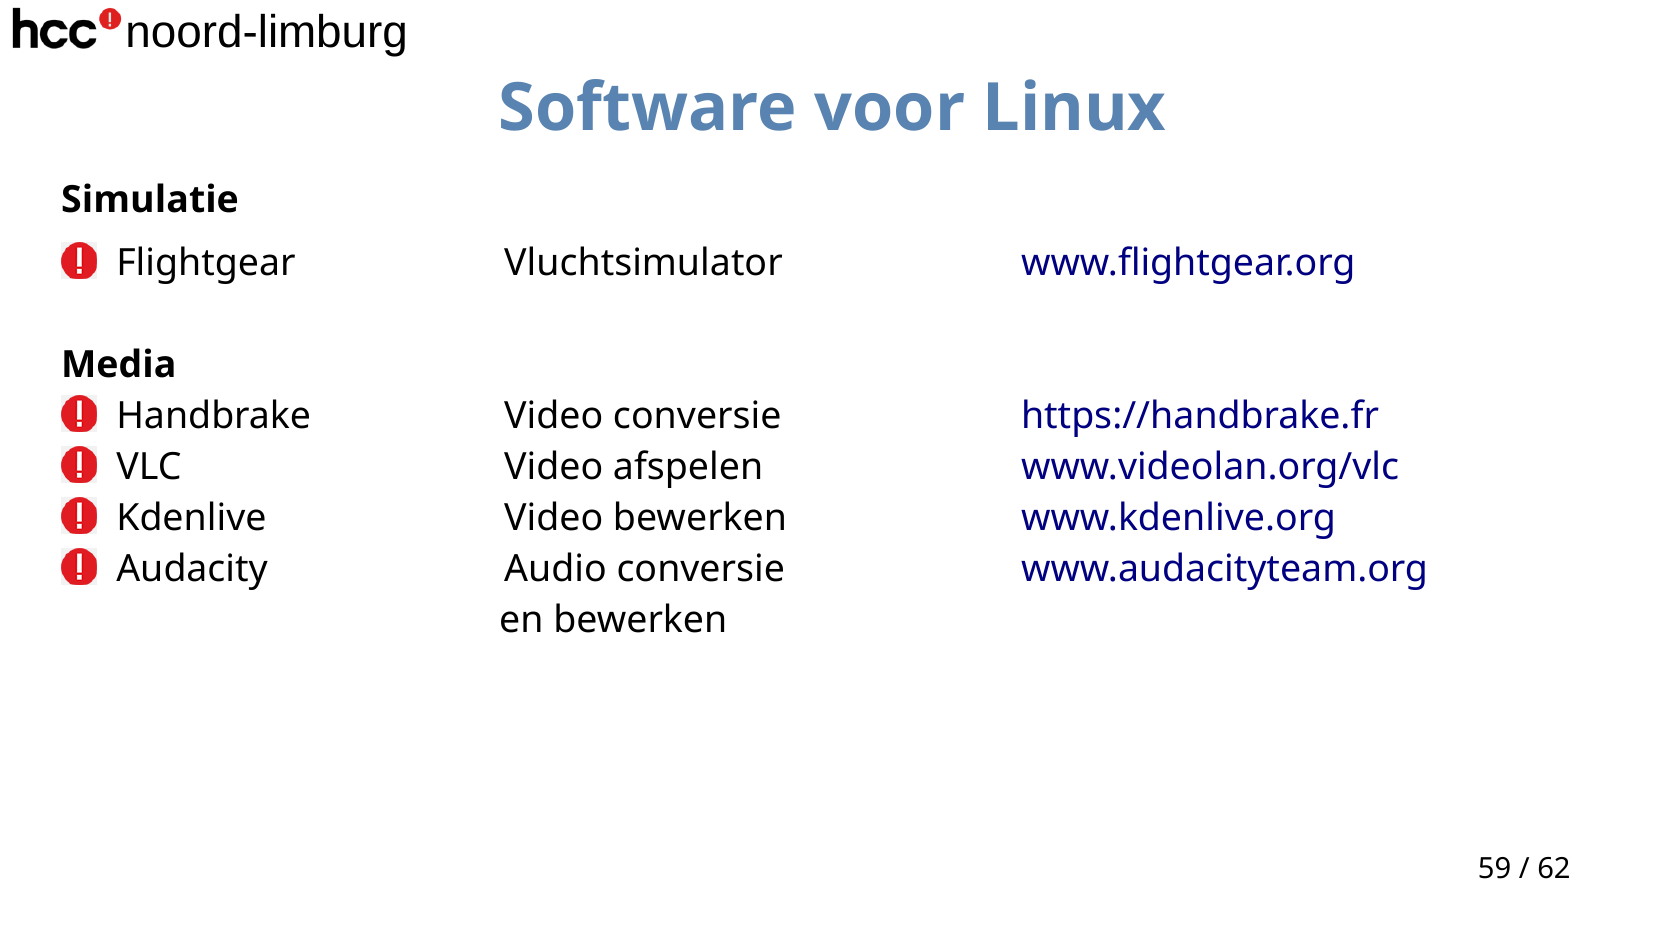

Software voor Linux
# Simulatie
 Flightgear			Vluchtsimulator				www.flightgear.org
Media
 Handbrake			Video conversie				https://handbrake.fr
 VLC					Video afspelen				www.videolan.org/vlc
 Kdenlive				Video bewerken				www.kdenlive.org
 Audacity				Audio conversie 				www.audacityteam.org
 	 en bewerken
59